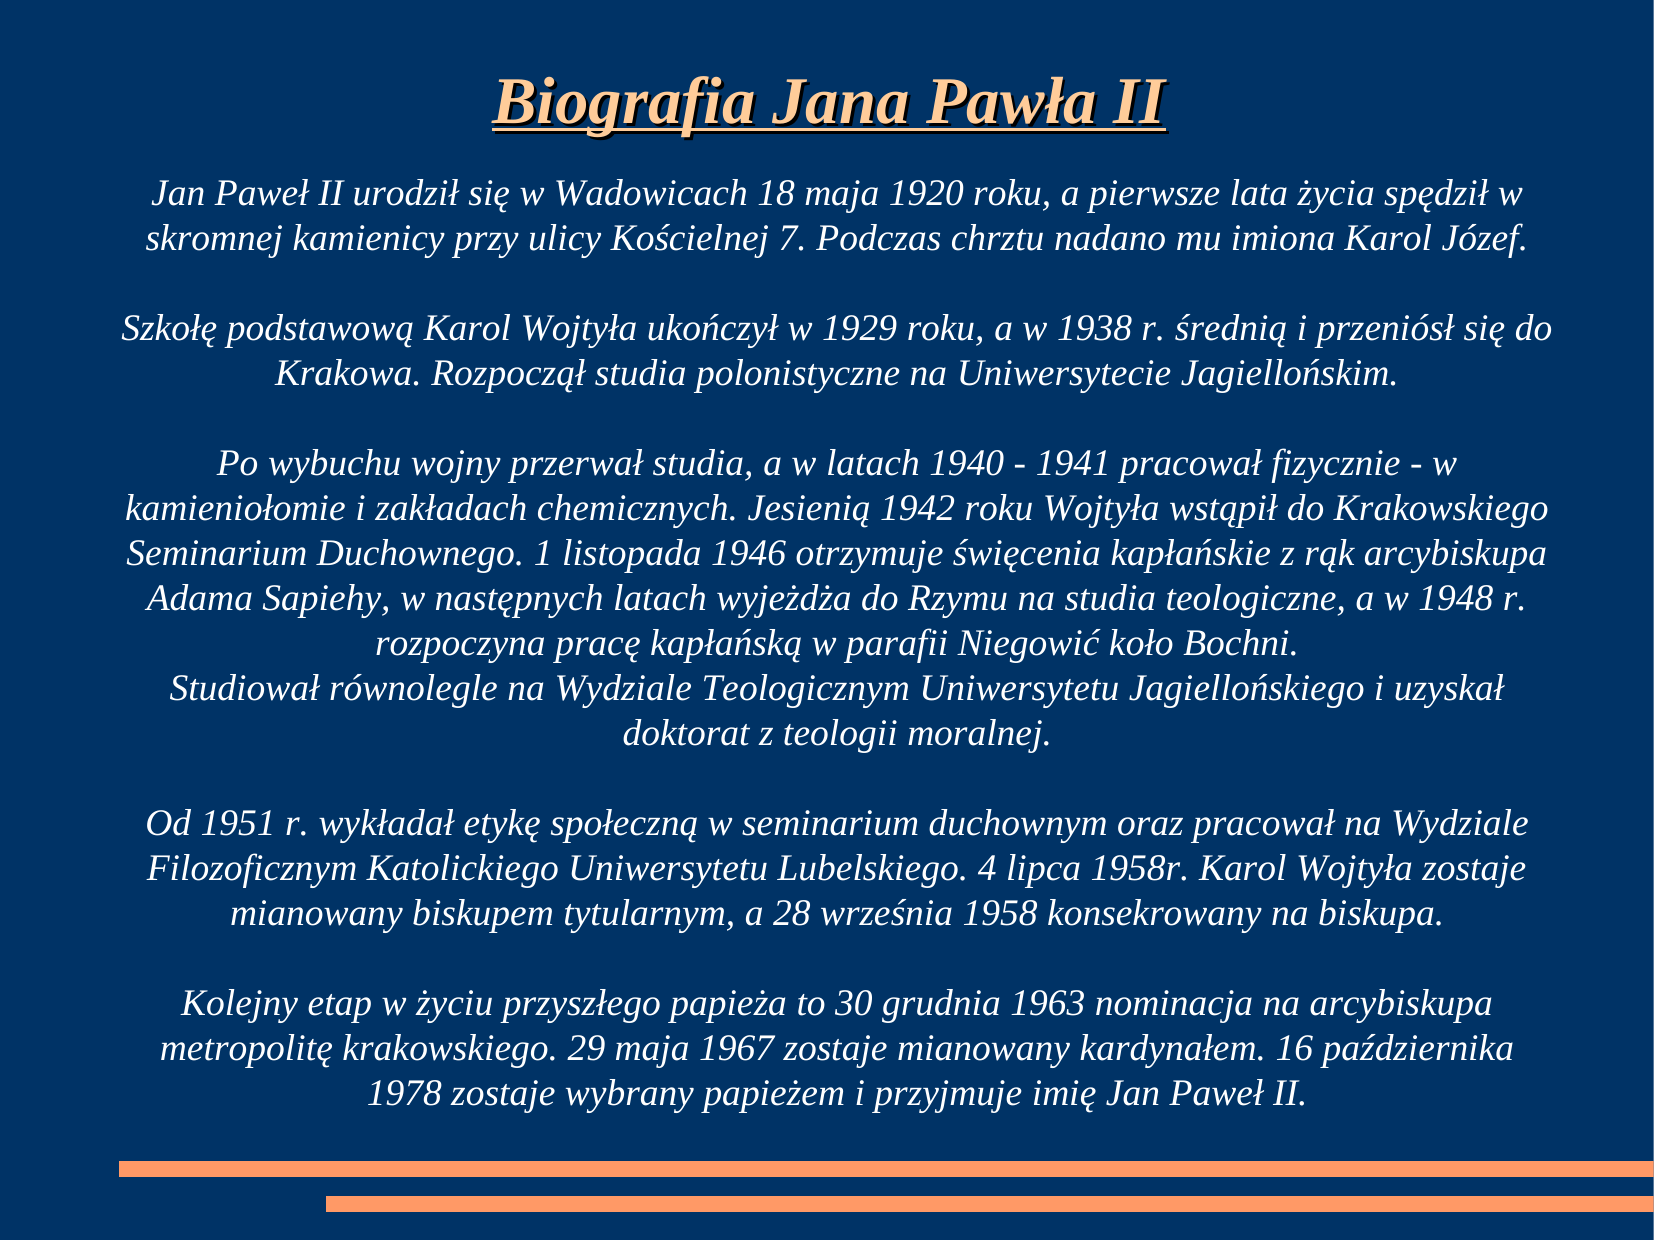

# Biografia Jana Pawła II
Jan Paweł II urodził się w Wadowicach 18 maja 1920 roku, a pierwsze lata życia spędził w skromnej kamienicy przy ulicy Kościelnej 7. Podczas chrztu nadano mu imiona Karol Józef.
Szkołę podstawową Karol Wojtyła ukończył w 1929 roku, a w 1938 r. średnią i przeniósł się do Krakowa. Rozpoczął studia polonistyczne na Uniwersytecie Jagiellońskim.
Po wybuchu wojny przerwał studia, a w latach 1940 - 1941 pracował fizycznie - w kamieniołomie i zakładach chemicznych. Jesienią 1942 roku Wojtyła wstąpił do Krakowskiego Seminarium Duchownego. 1 listopada 1946 otrzymuje święcenia kapłańskie z rąk arcybiskupa Adama Sapiehy, w następnych latach wyjeżdża do Rzymu na studia teologiczne, a w 1948 r. rozpoczyna pracę kapłańską w parafii Niegowić koło Bochni.
Studiował równolegle na Wydziale Teologicznym Uniwersytetu Jagiellońskiego i uzyskał doktorat z teologii moralnej.
Od 1951 r. wykładał etykę społeczną w seminarium duchownym oraz pracował na Wydziale Filozoficznym Katolickiego Uniwersytetu Lubelskiego. 4 lipca 1958r. Karol Wojtyła zostaje mianowany biskupem tytularnym, a 28 września 1958 konsekrowany na biskupa.
Kolejny etap w życiu przyszłego papieża to 30 grudnia 1963 nominacja na arcybiskupa metropolitę krakowskiego. 29 maja 1967 zostaje mianowany kardynałem. 16 października 1978 zostaje wybrany papieżem i przyjmuje imię Jan Paweł II.